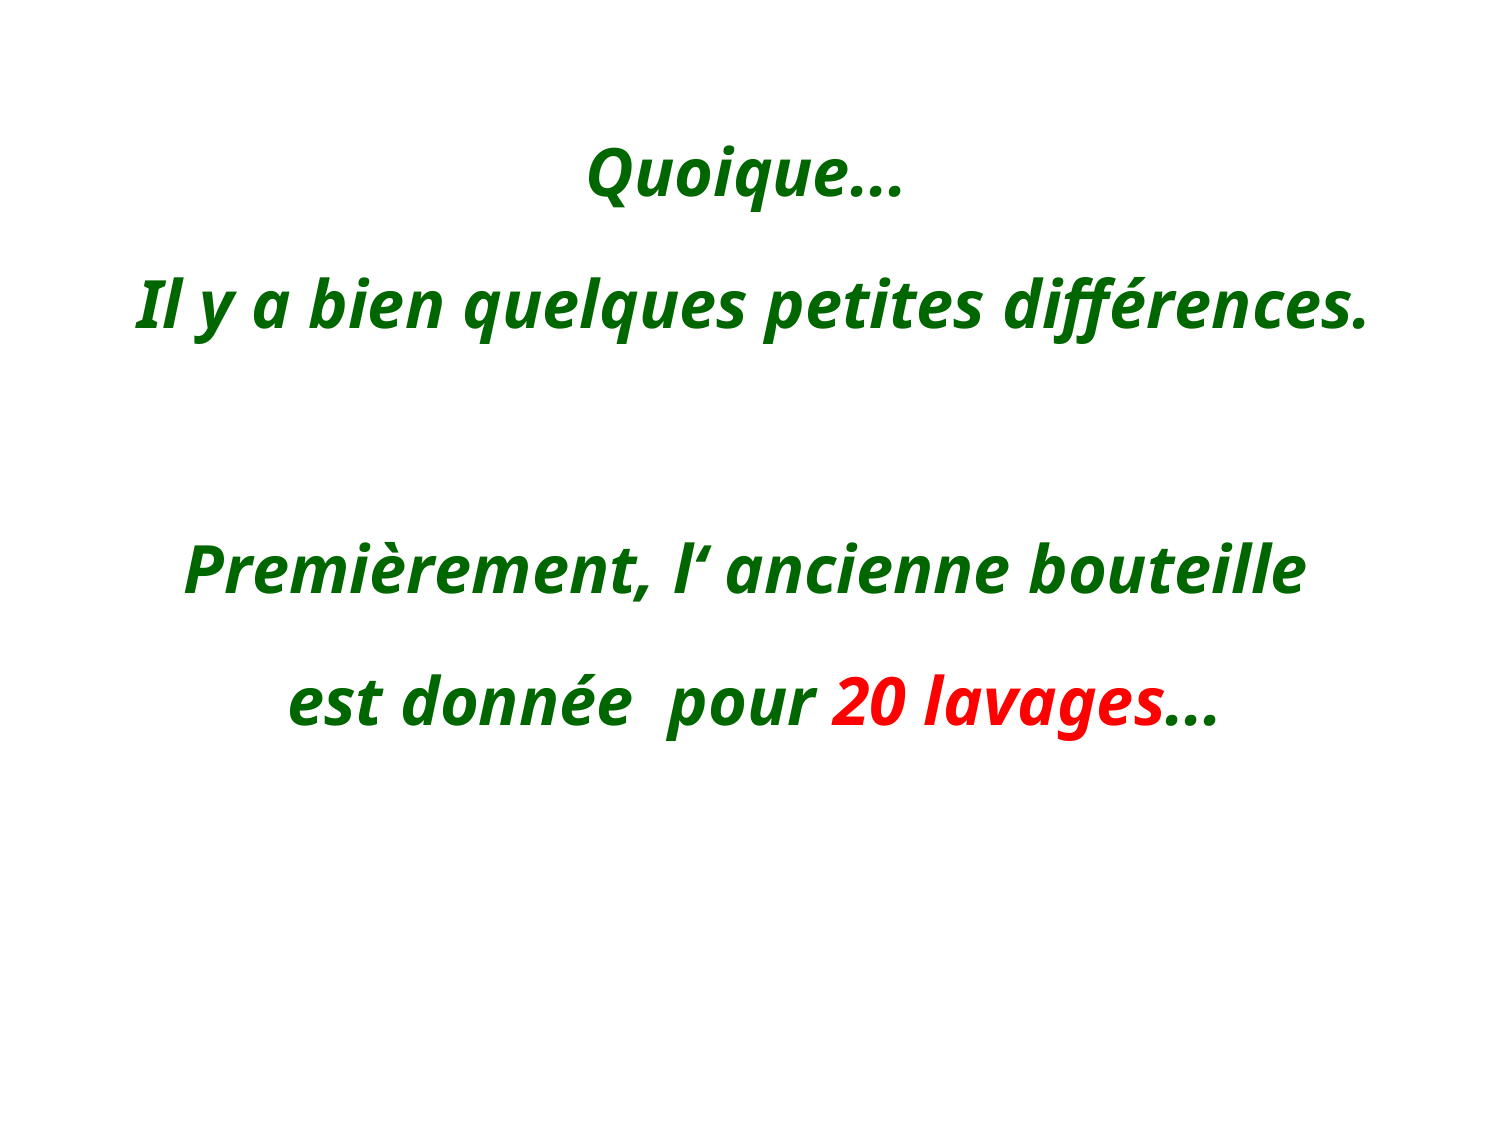

Quoique...
Il y a bien quelques petites différences.
Premièrement, l‘ ancienne bouteille
est donnée pour 20 lavages...